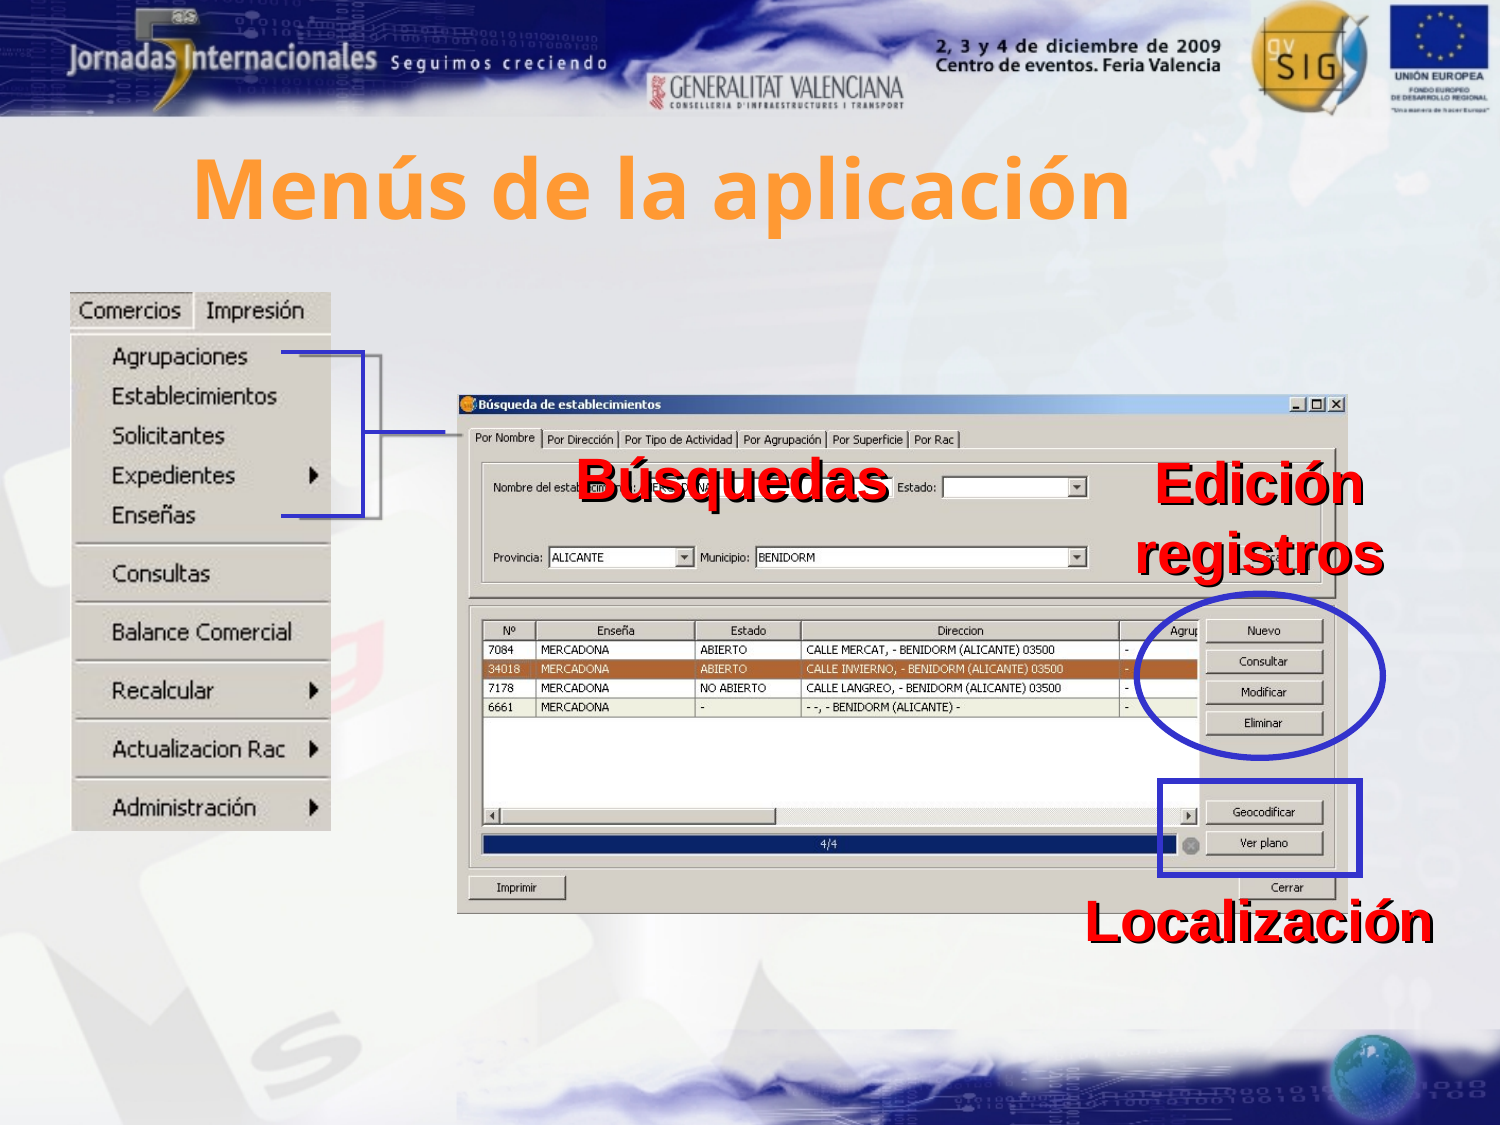

Menús de la aplicación
Búsquedas
Edición registros
Localización